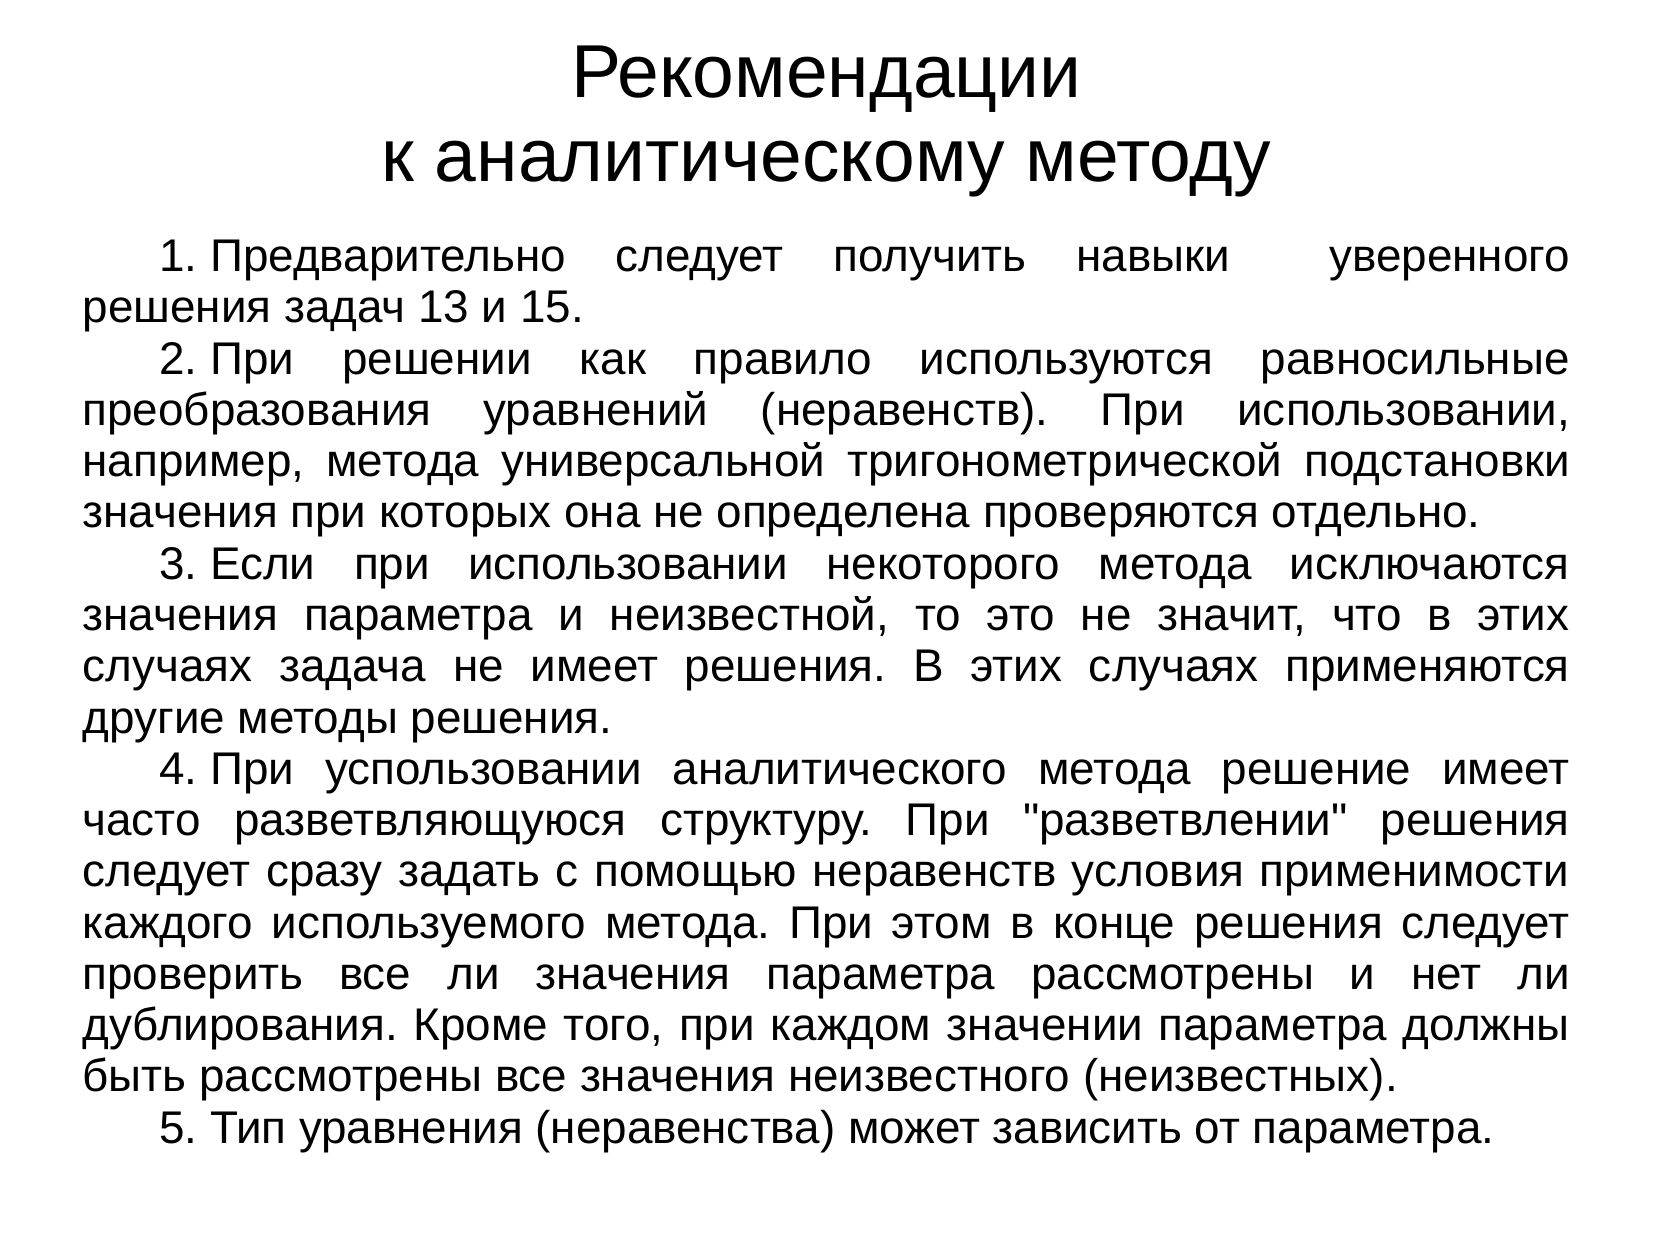

# Рекомендации к аналитическому методу
1. Предварительно следует получить навыки уверенного решения задач 13 и 15.
2. При решении как правило используются равносильные преобразования уравнений (неравенств). При использовании, например, метода универсальной тригонометрической подстановки значения при которых она не определена проверяются отдельно.
3. Если при использовании некоторого метода исключаются значения параметра и неизвестной, то это не значит, что в этих случаях задача не имеет решения. В этих случаях применяются другие методы решения.
4. При успользовании аналитического метода решение имеет часто разветвляющуюся структуру. При "разветвлении" решения следует сразу задать с помощью неравенств условия применимости каждого используемого метода. При этом в конце решения следует проверить все ли значения параметра рассмотрены и нет ли дублирования. Кроме того, при каждом значении параметра должны быть рассмотрены все значения неизвестного (неизвестных).
5. Тип уравнения (неравенства) может зависить от параметра.